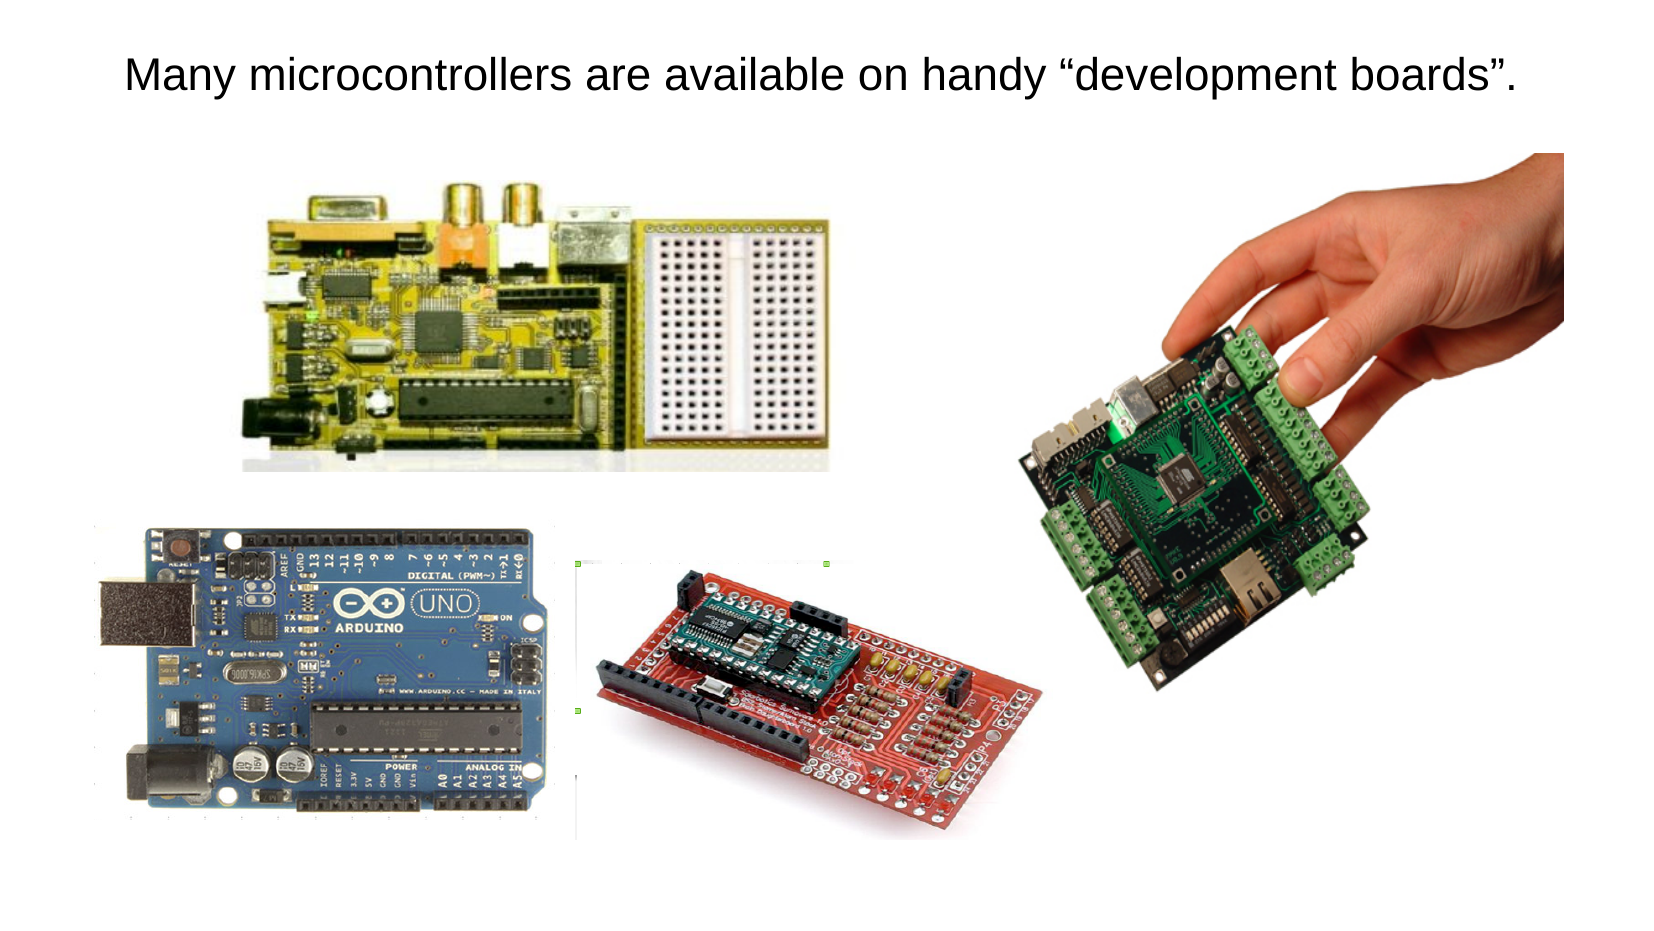

# Many microcontrollers are available on handy “development boards”.